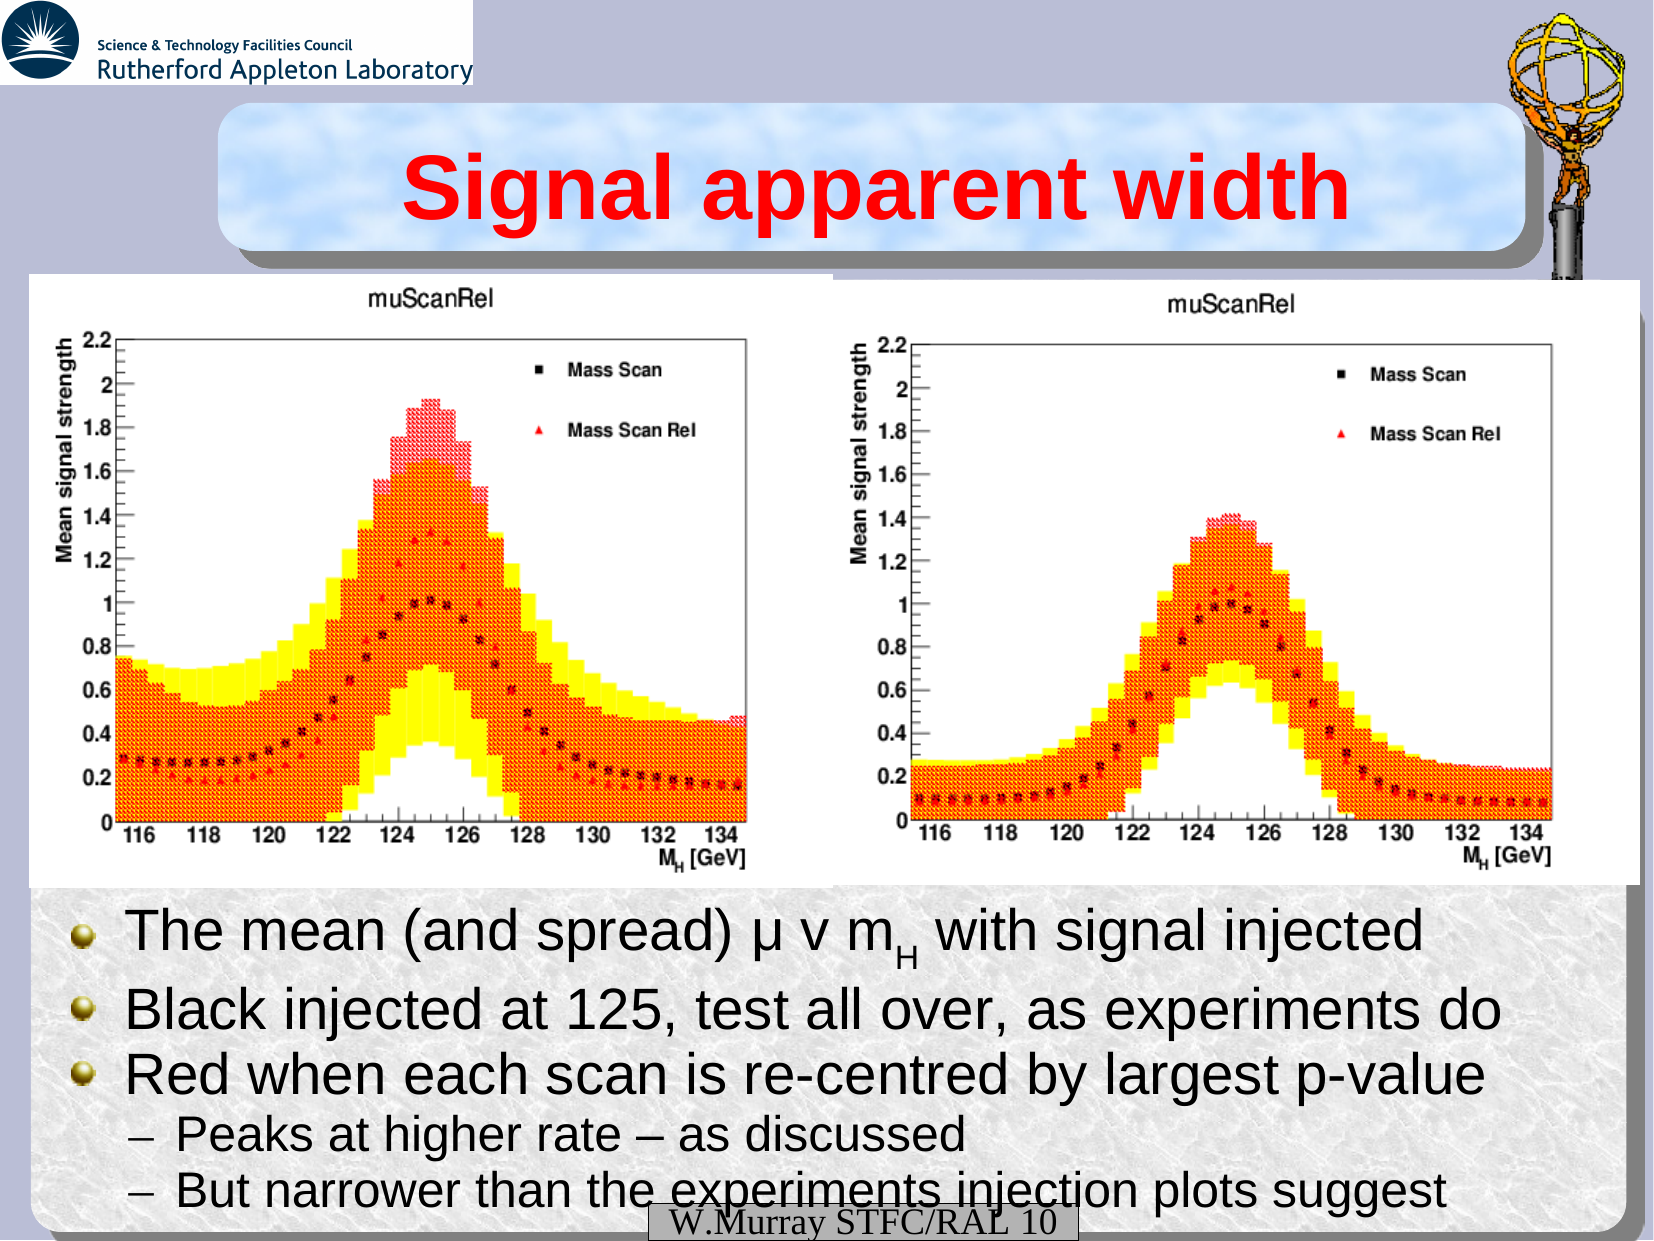

# Signal apparent width
The mean (and spread) μ v mH with signal injected
Black injected at 125, test all over, as experiments do
Red when each scan is re-centred by largest p-value
Peaks at higher rate – as discussed
But narrower than the experiments injection plots suggest